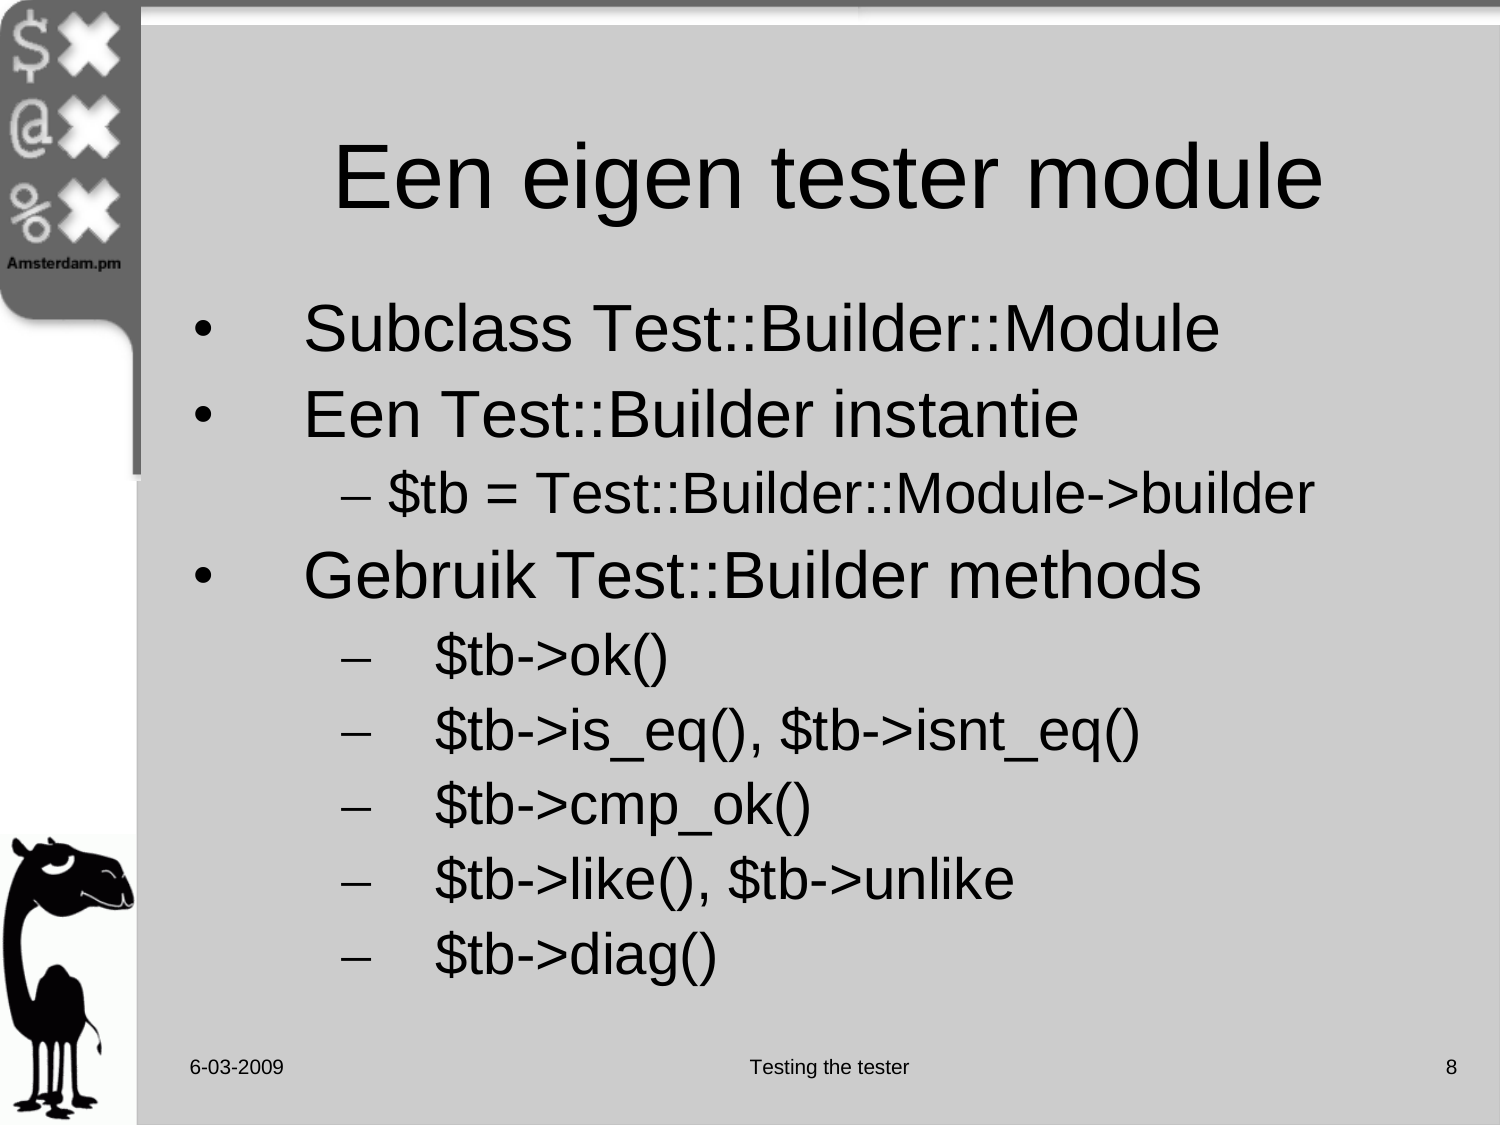

# Een eigen tester module
Subclass Test::Builder::Module
Een Test::Builder instantie
$tb = Test::Builder::Module->builder
Gebruik Test::Builder methods
$tb->ok()
$tb->is_eq(), $tb->isnt_eq()
$tb->cmp_ok()
$tb->like(), $tb->unlike
$tb->diag()
6-03-2009
Testing the tester
8